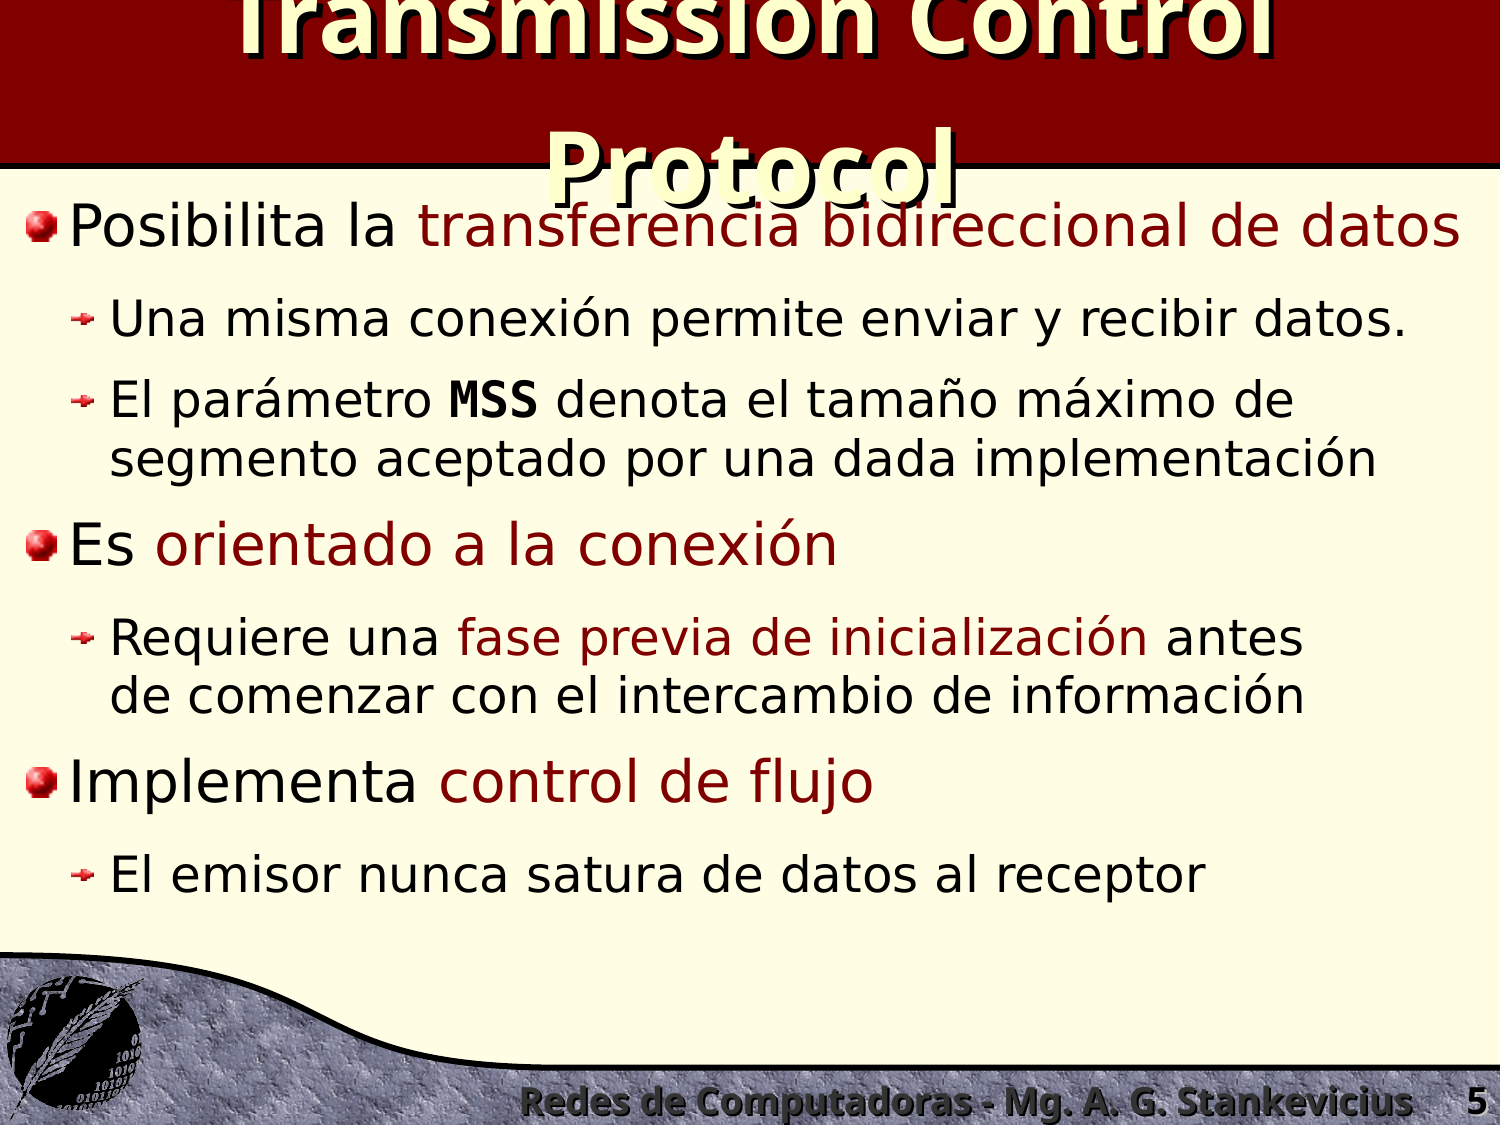

# Transmission Control Protocol
Posibilita la transferencia bidireccional de datos
Una misma conexión permite enviar y recibir datos.
El parámetro MSS denota el tamaño máximo de segmento aceptado por una dada implementación
Es orientado a la conexión
Requiere una fase previa de inicialización antes
de comenzar con el intercambio de información
Implementa control de flujo
El emisor nunca satura de datos al receptor
5